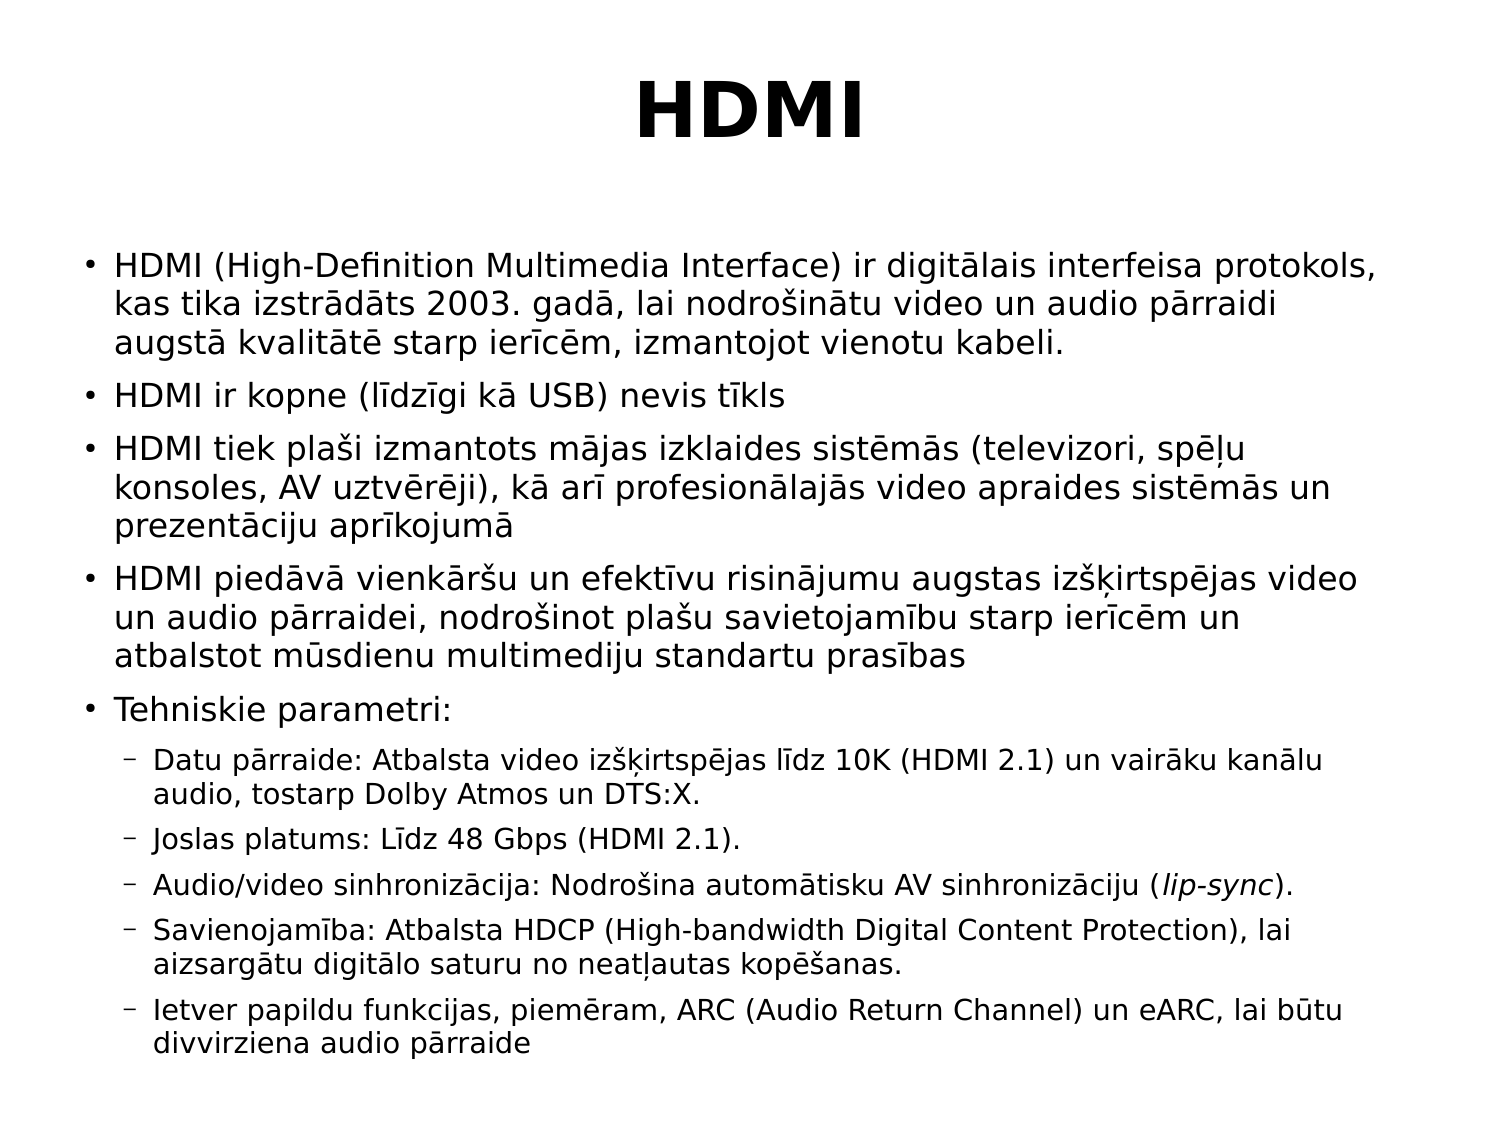

# HDMI
HDMI (High-Definition Multimedia Interface) ir digitālais interfeisa protokols, kas tika izstrādāts 2003. gadā, lai nodrošinātu video un audio pārraidi augstā kvalitātē starp ierīcēm, izmantojot vienotu kabeli.
HDMI ir kopne (līdzīgi kā USB) nevis tīkls
HDMI tiek plaši izmantots mājas izklaides sistēmās (televizori, spēļu konsoles, AV uztvērēji), kā arī profesionālajās video apraides sistēmās un prezentāciju aprīkojumā
HDMI piedāvā vienkāršu un efektīvu risinājumu augstas izšķirtspējas video un audio pārraidei, nodrošinot plašu savietojamību starp ierīcēm un atbalstot mūsdienu multimediju standartu prasības
Tehniskie parametri:
Datu pārraide: Atbalsta video izšķirtspējas līdz 10K (HDMI 2.1) un vairāku kanālu audio, tostarp Dolby Atmos un DTS:X.
Joslas platums: Līdz 48 Gbps (HDMI 2.1).
Audio/video sinhronizācija: Nodrošina automātisku AV sinhronizāciju (lip-sync).
Savienojamība: Atbalsta HDCP (High-bandwidth Digital Content Protection), lai aizsargātu digitālo saturu no neatļautas kopēšanas.
Ietver papildu funkcijas, piemēram, ARC (Audio Return Channel) un eARC, lai būtu divvirziena audio pārraide